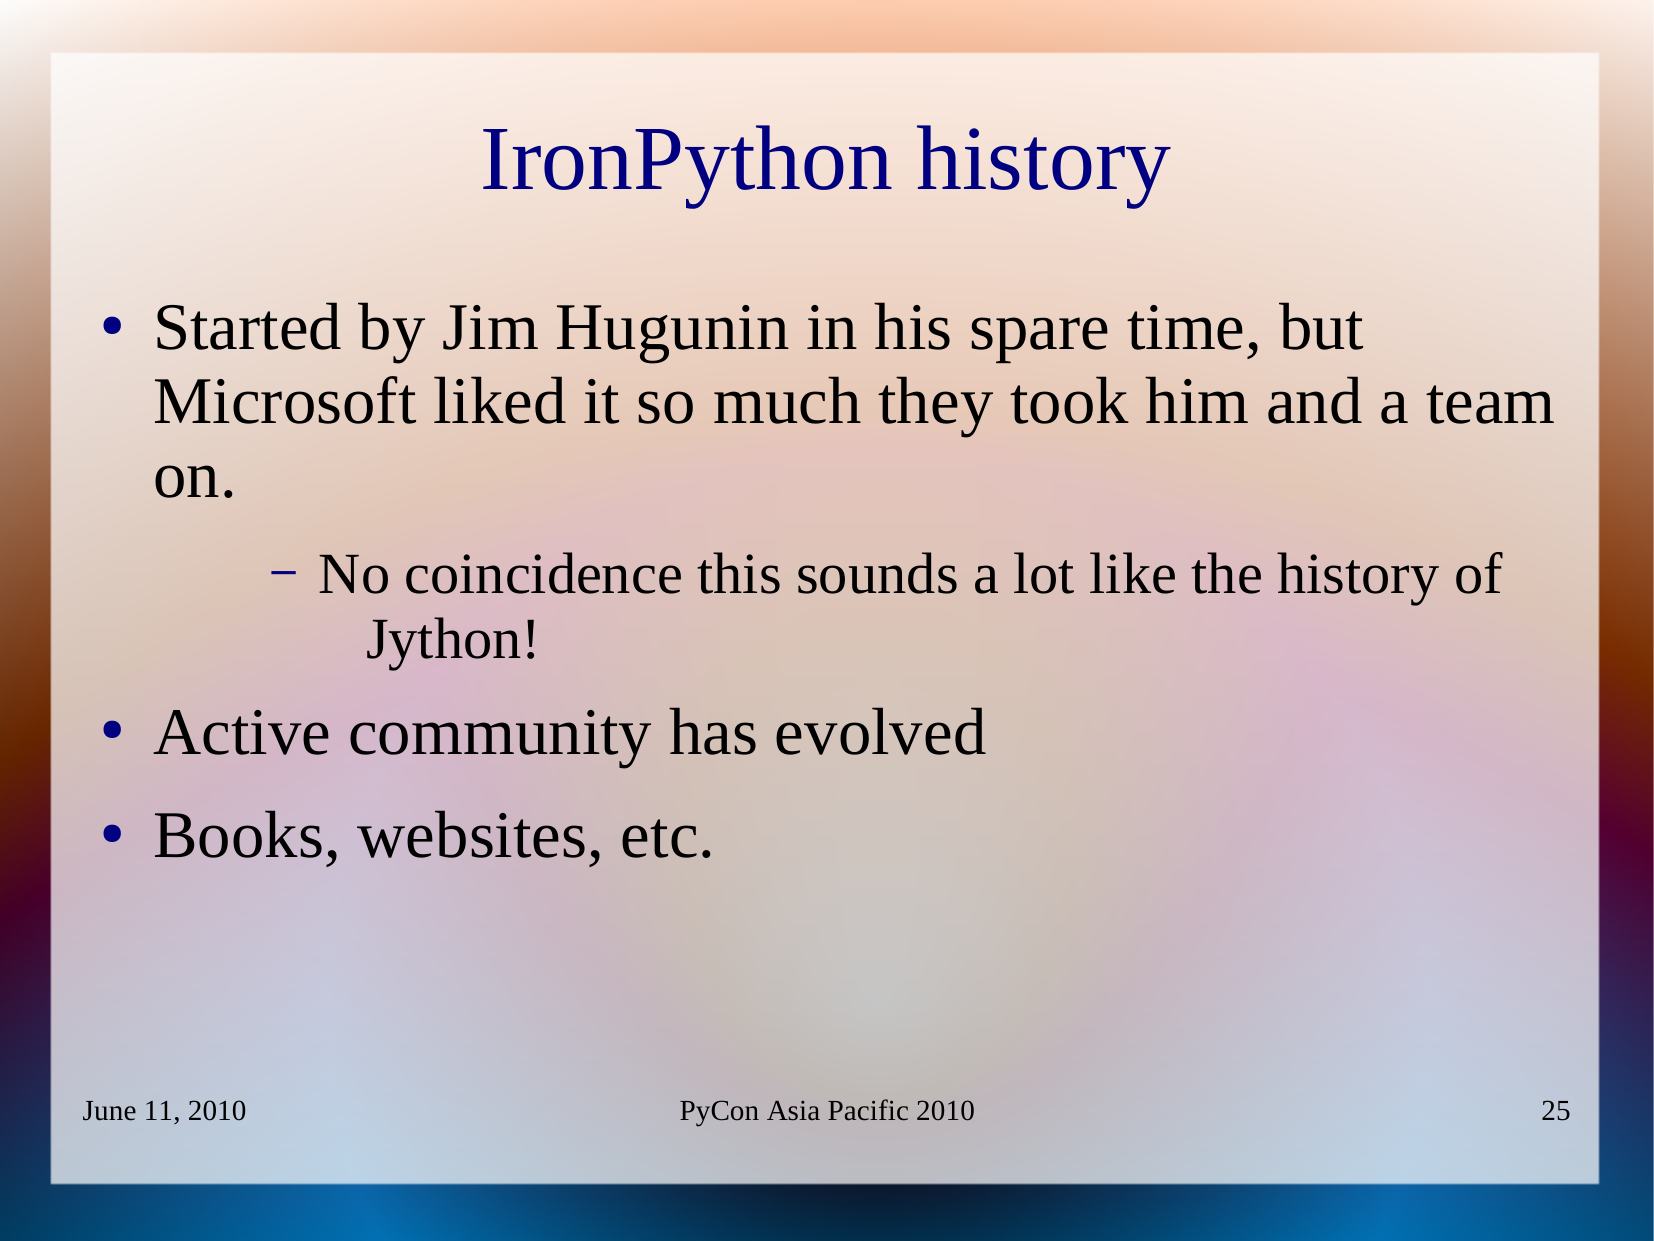

# IronPython history
Started by Jim Hugunin in his spare time, but Microsoft liked it so much they took him and a team on.
No coincidence this sounds a lot like the history of Jython!
Active community has evolved
Books, websites, etc.
June 11, 2010
PyCon Asia Pacific 2010
25